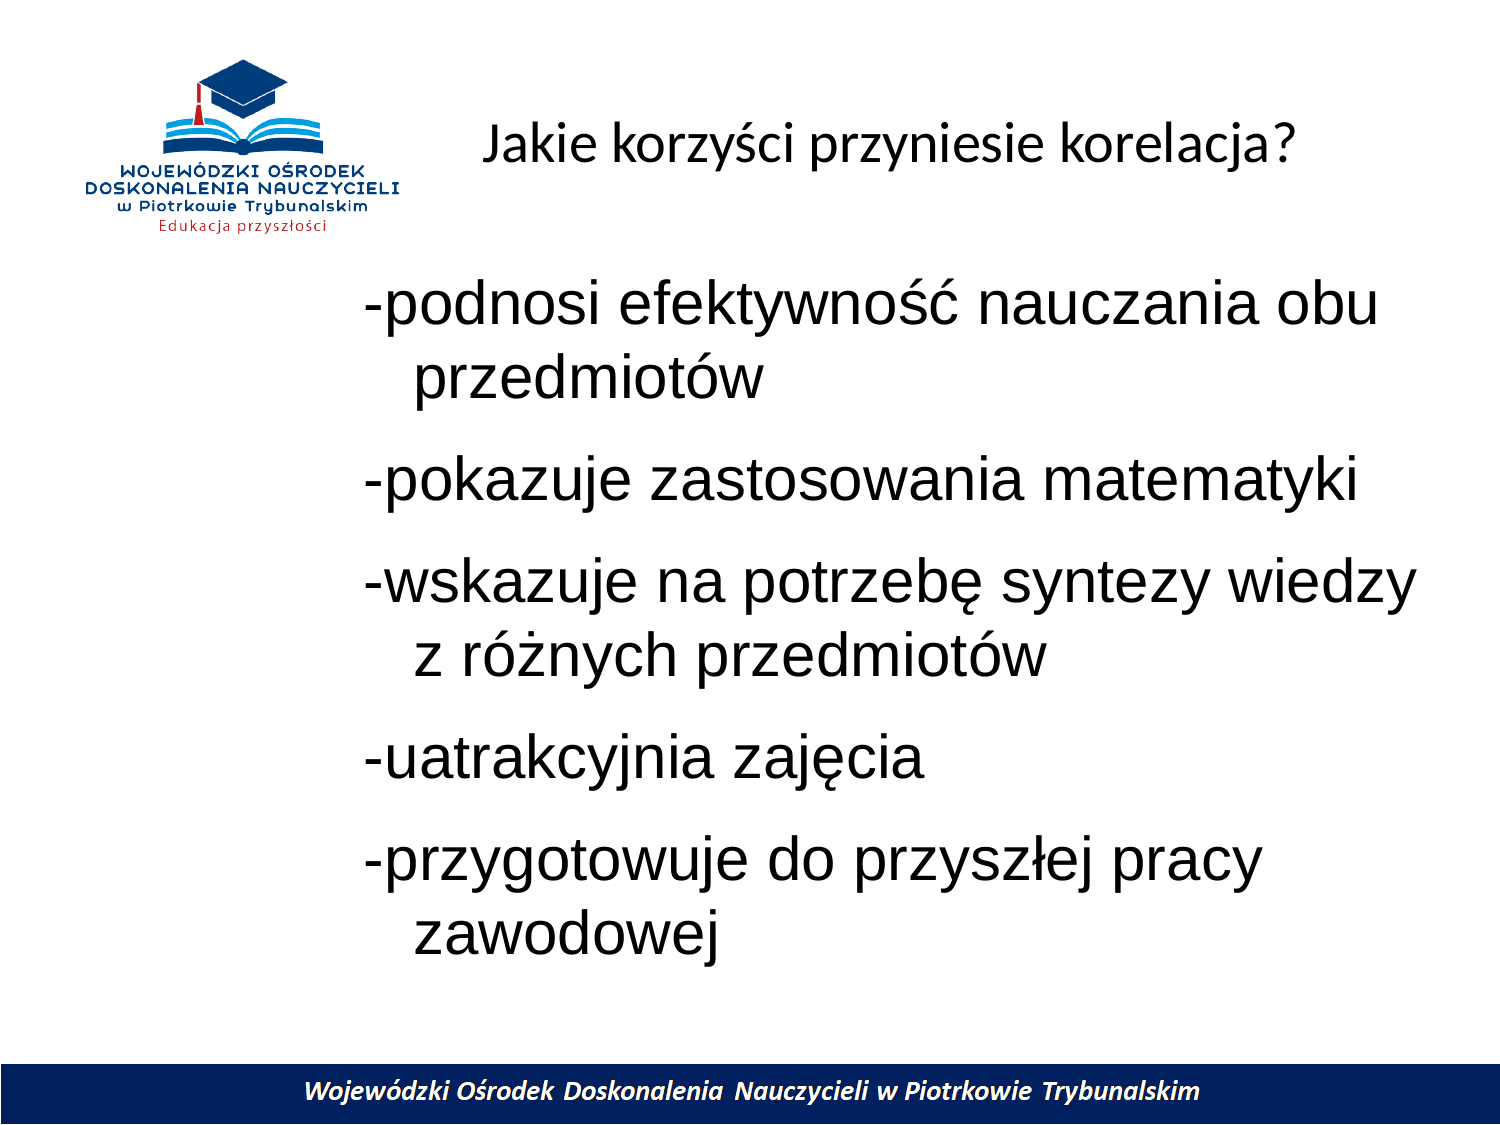

# Jakie korzyści przyniesie korelacja?
-podnosi efektywność nauczania obu przedmiotów
-pokazuje zastosowania matematyki
-wskazuje na potrzebę syntezy wiedzy
z różnych przedmiotów
-uatrakcyjnia zajęcia
-przygotowuje do przyszłej pracy zawodowej